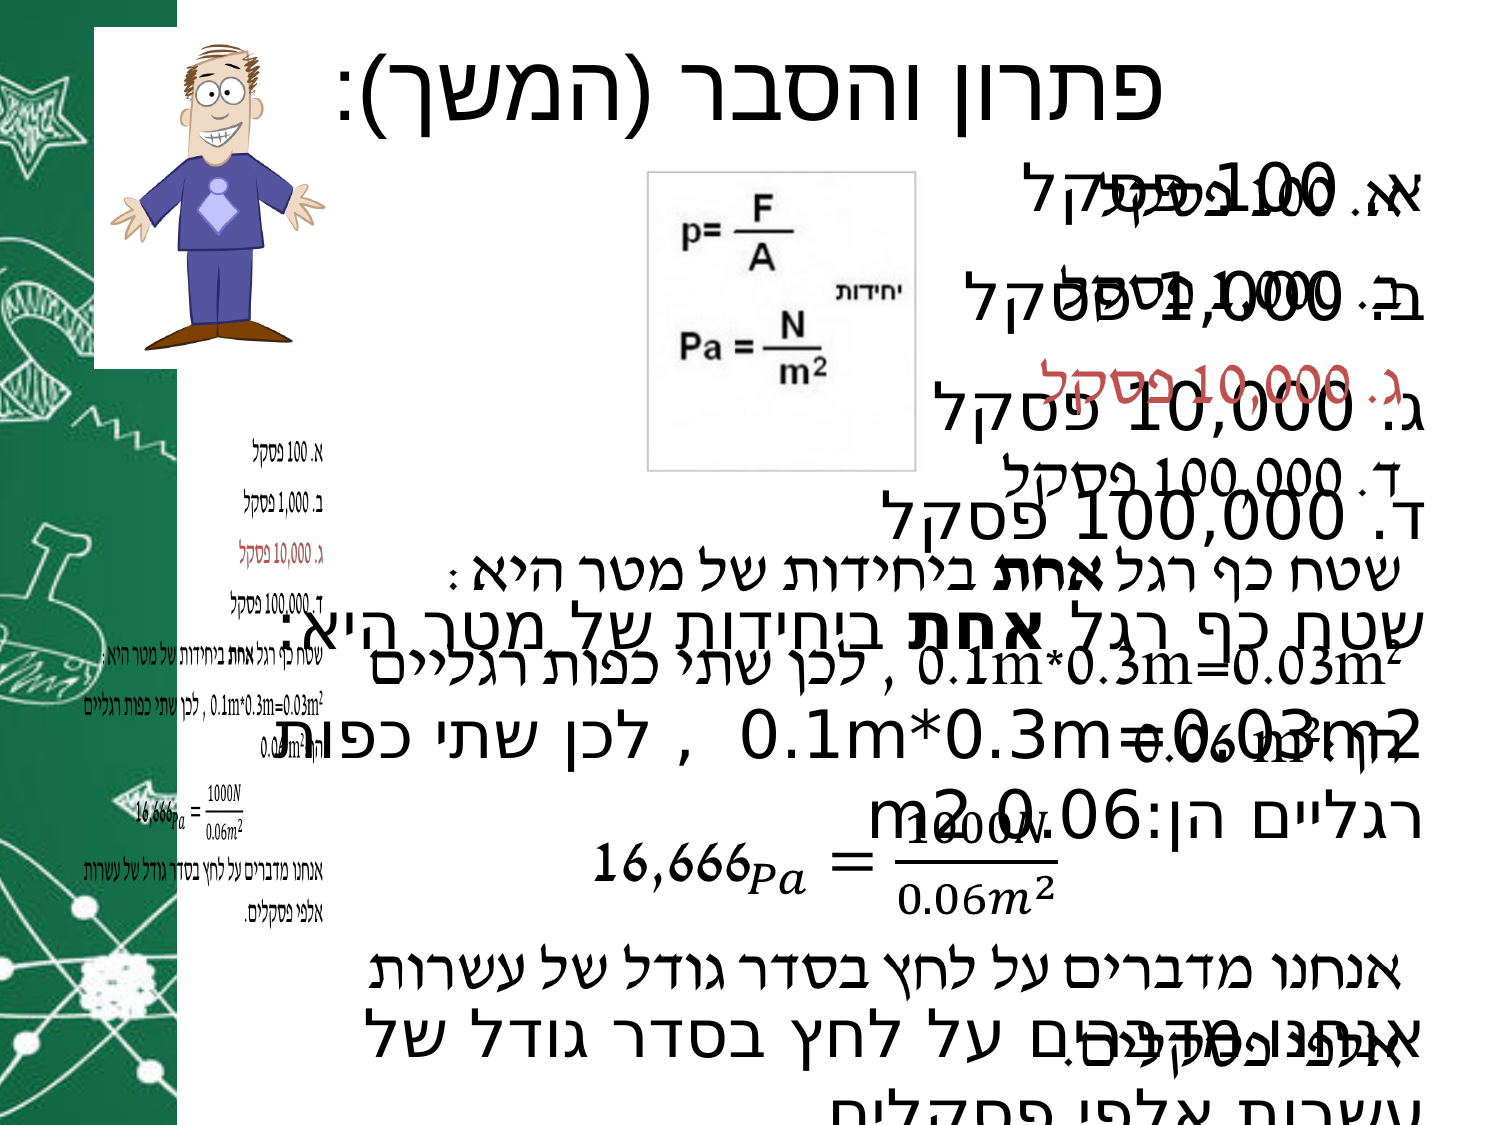

# פתרון והסבר (המשך):
א. 100 פסקל
ב. 1,000 פסקל
ג. 10,000 פסקל
ד. 100,000 פסקל
שטח כף רגל אחת ביחידות של מטר היא:
0.1m*0.3m=0.03m2 , לכן שתי כפות רגליים הן:m2 0.06
אנחנו מדברים על לחץ בסדר גודל של עשרות אלפי פסקלים.